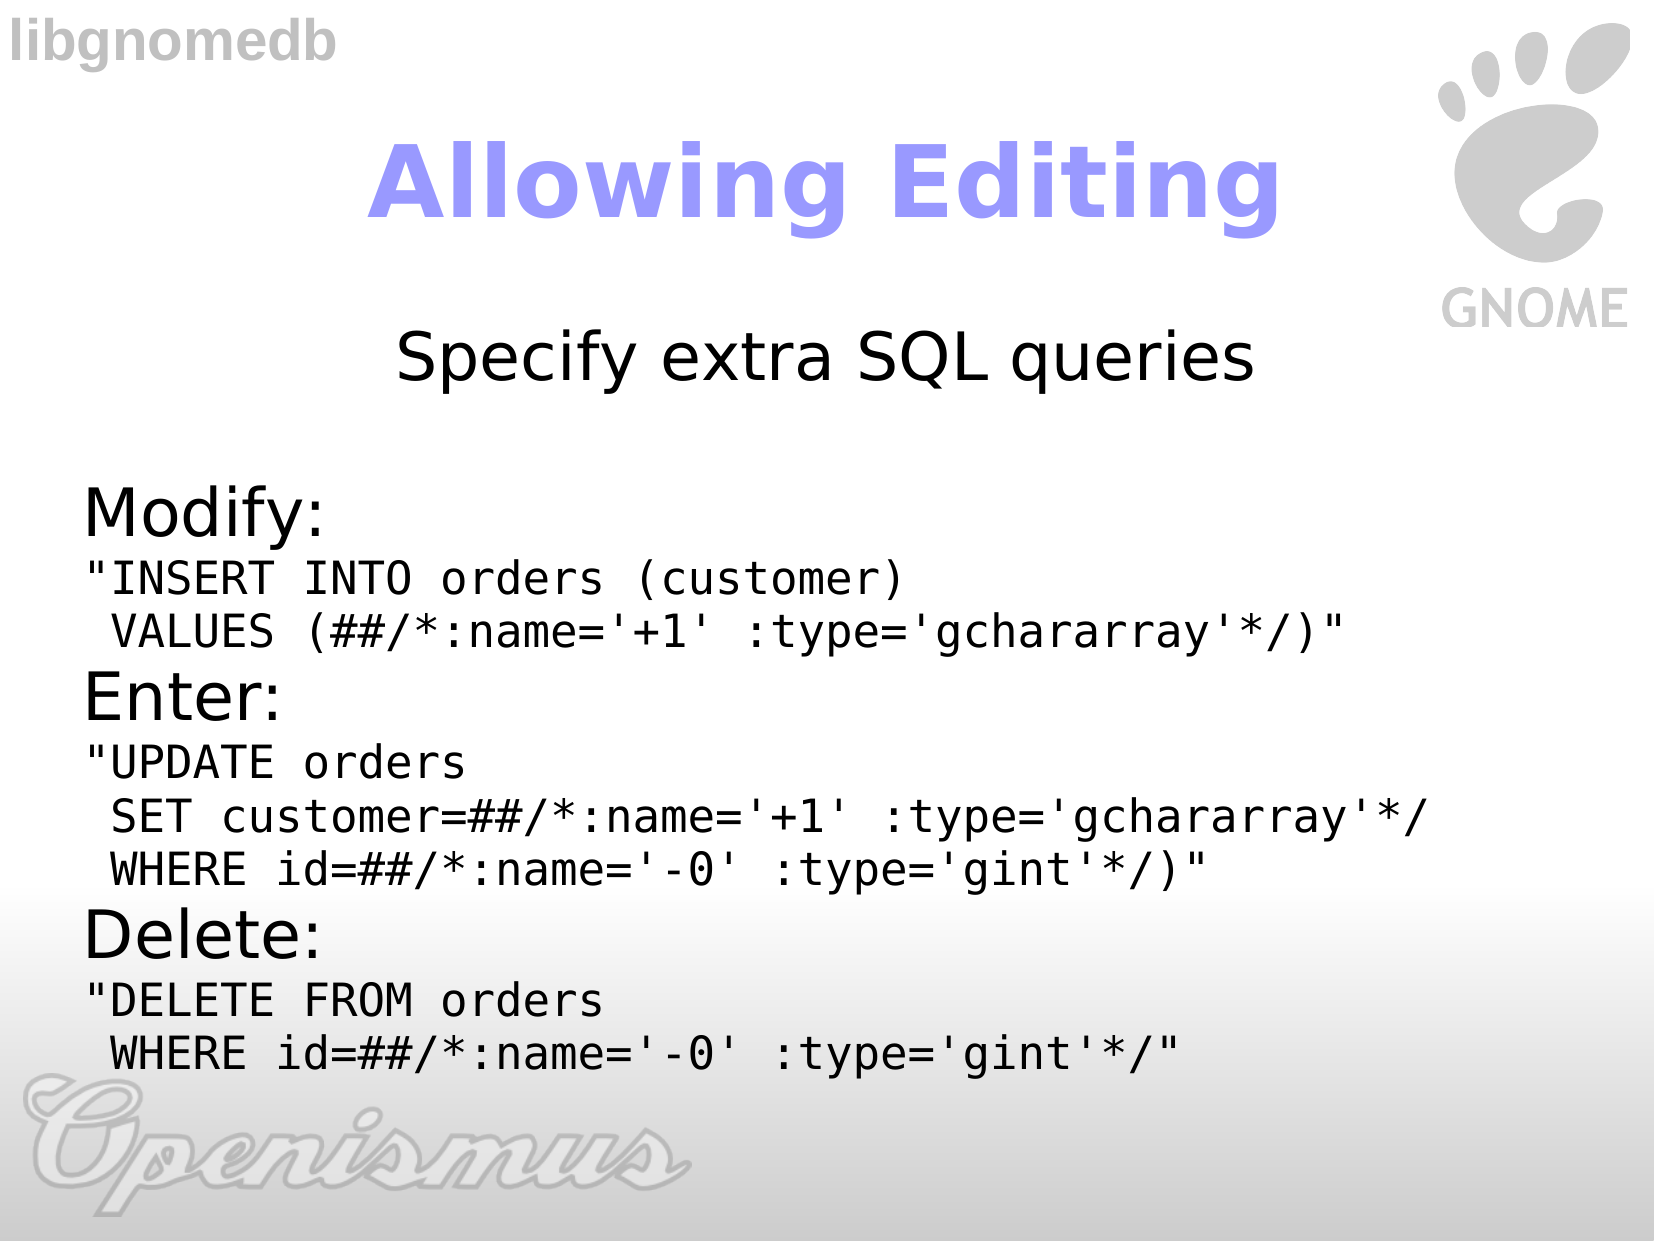

# Allowing Editing
Specify extra SQL queries
Modify:
"INSERT INTO orders (customer)
 VALUES (##/*:name='+1' :type='gchararray'*/)"
Enter:
"UPDATE orders
 SET customer=##/*:name='+1' :type='gchararray'*/
 WHERE id=##/*:name='-0' :type='gint'*/)"
Delete:
"DELETE FROM orders
 WHERE id=##/*:name='-0' :type='gint'*/"